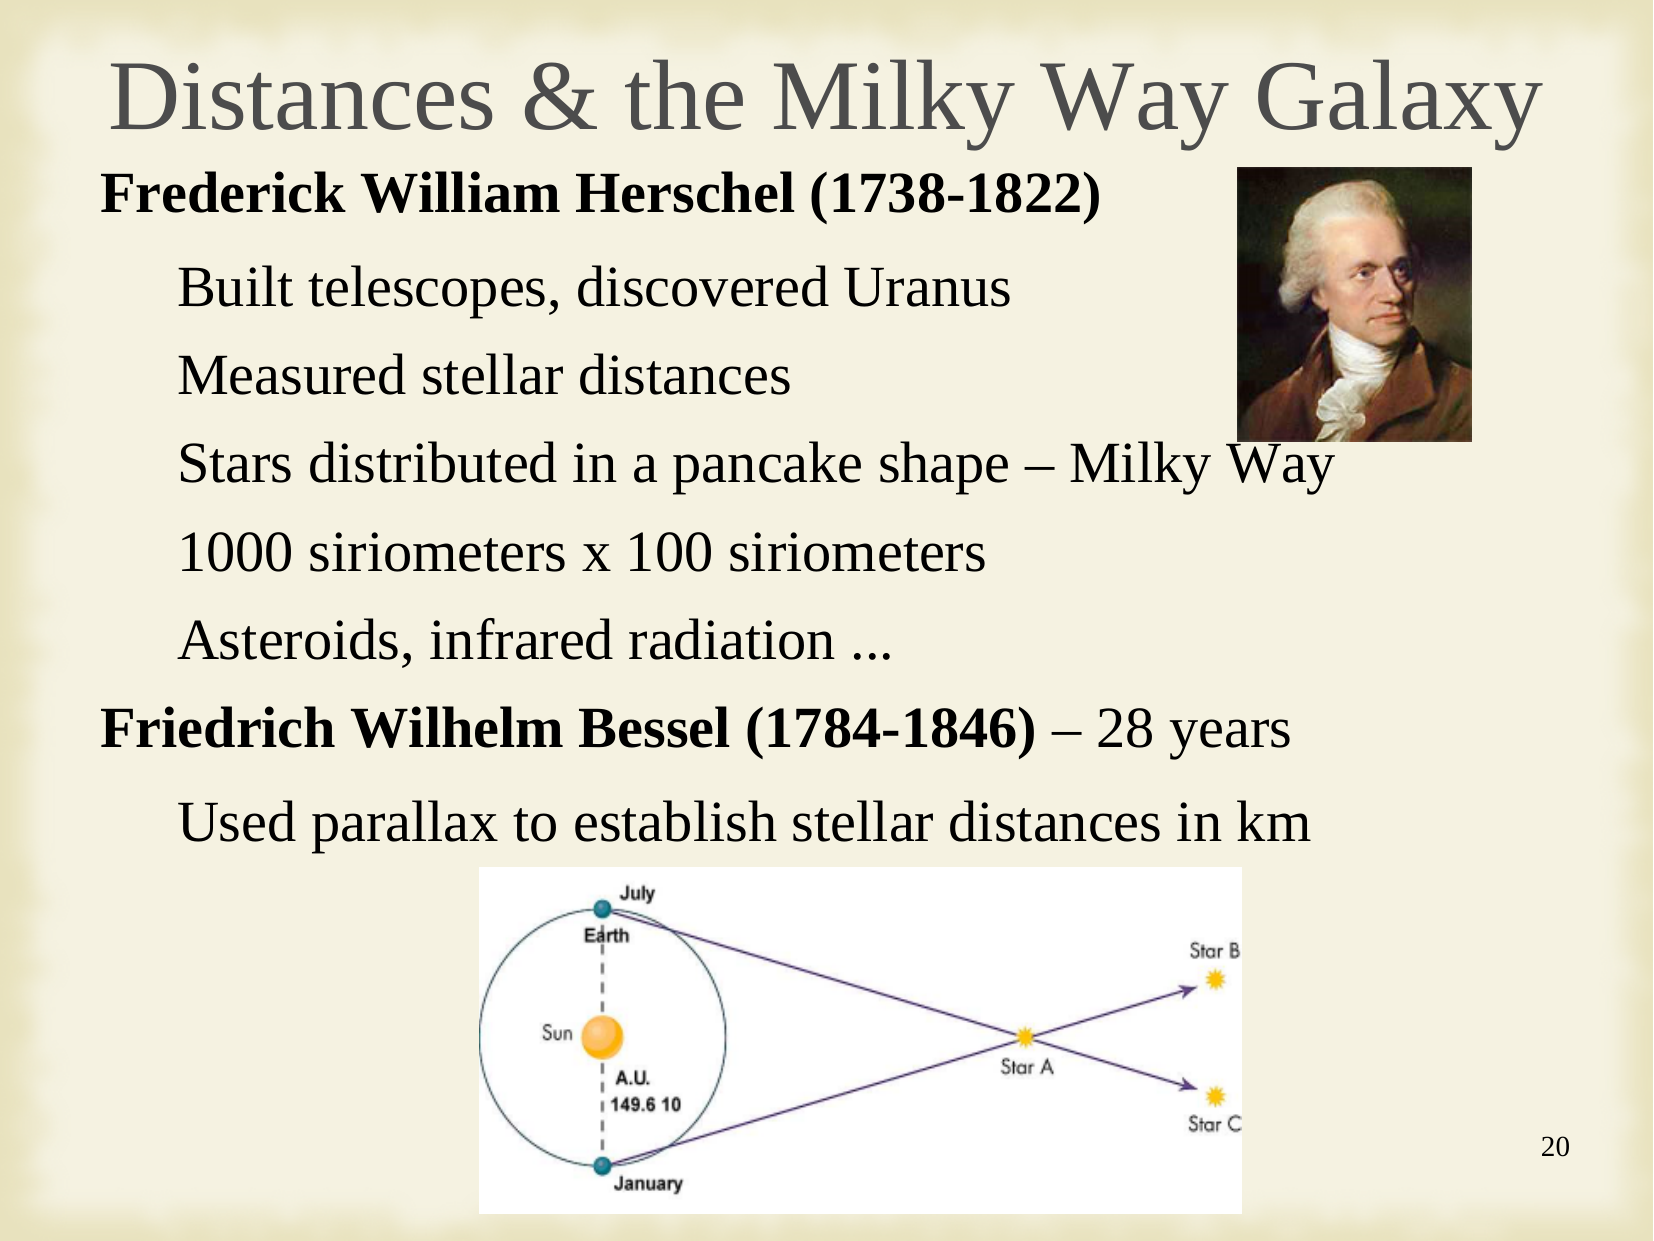

# Distances & the Milky Way Galaxy
Frederick William Herschel (1738-1822)
Built telescopes, discovered Uranus
Measured stellar distances
Stars distributed in a pancake shape – Milky Way
1000 siriometers x 100 siriometers
Asteroids, infrared radiation ...
Friedrich Wilhelm Bessel (1784-1846) – 28 years
Used parallax to establish stellar distances in km
PHY 490 - Introduction to Cosmology - Fall 2010
20